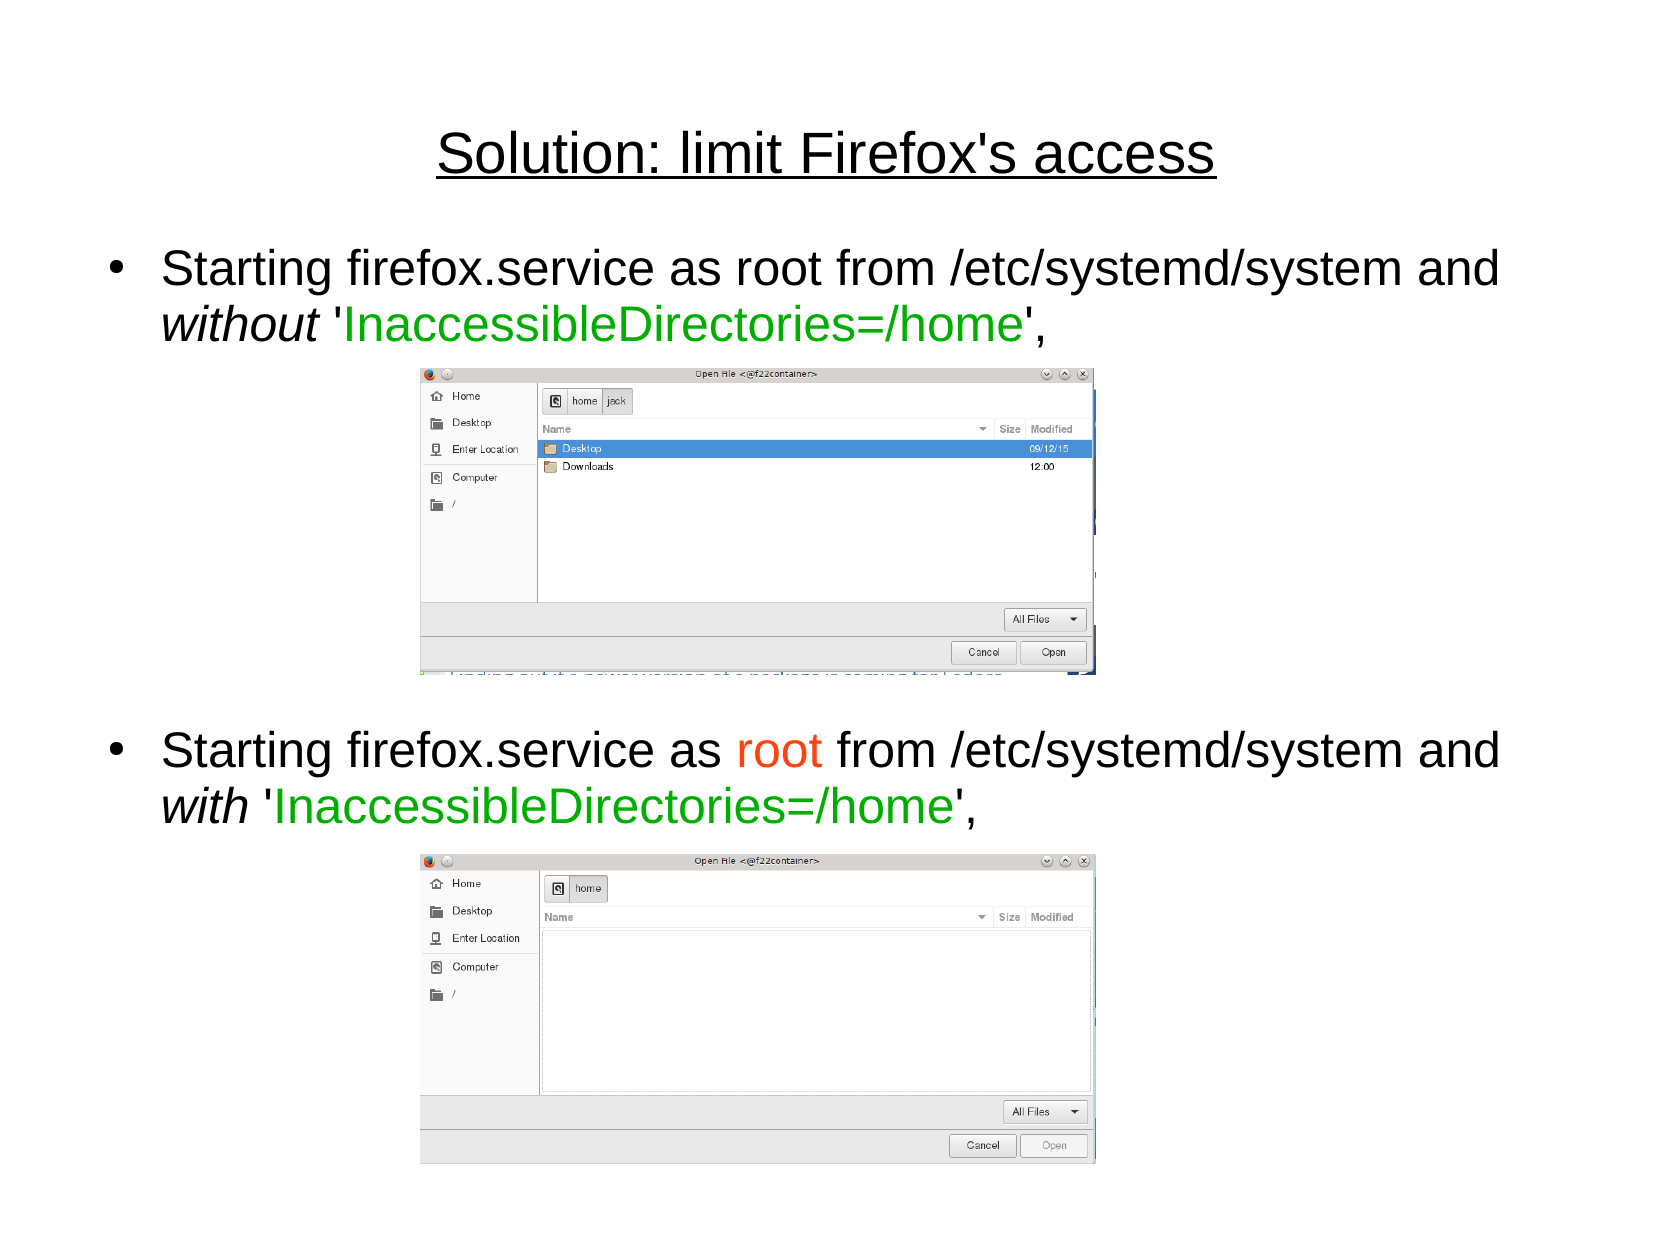

# Solution: limit Firefox's access
Starting firefox.service as root from /etc/systemd/system and without 'InaccessibleDirectories=/home',
Starting firefox.service as root from /etc/systemd/system and with 'InaccessibleDirectories=/home',